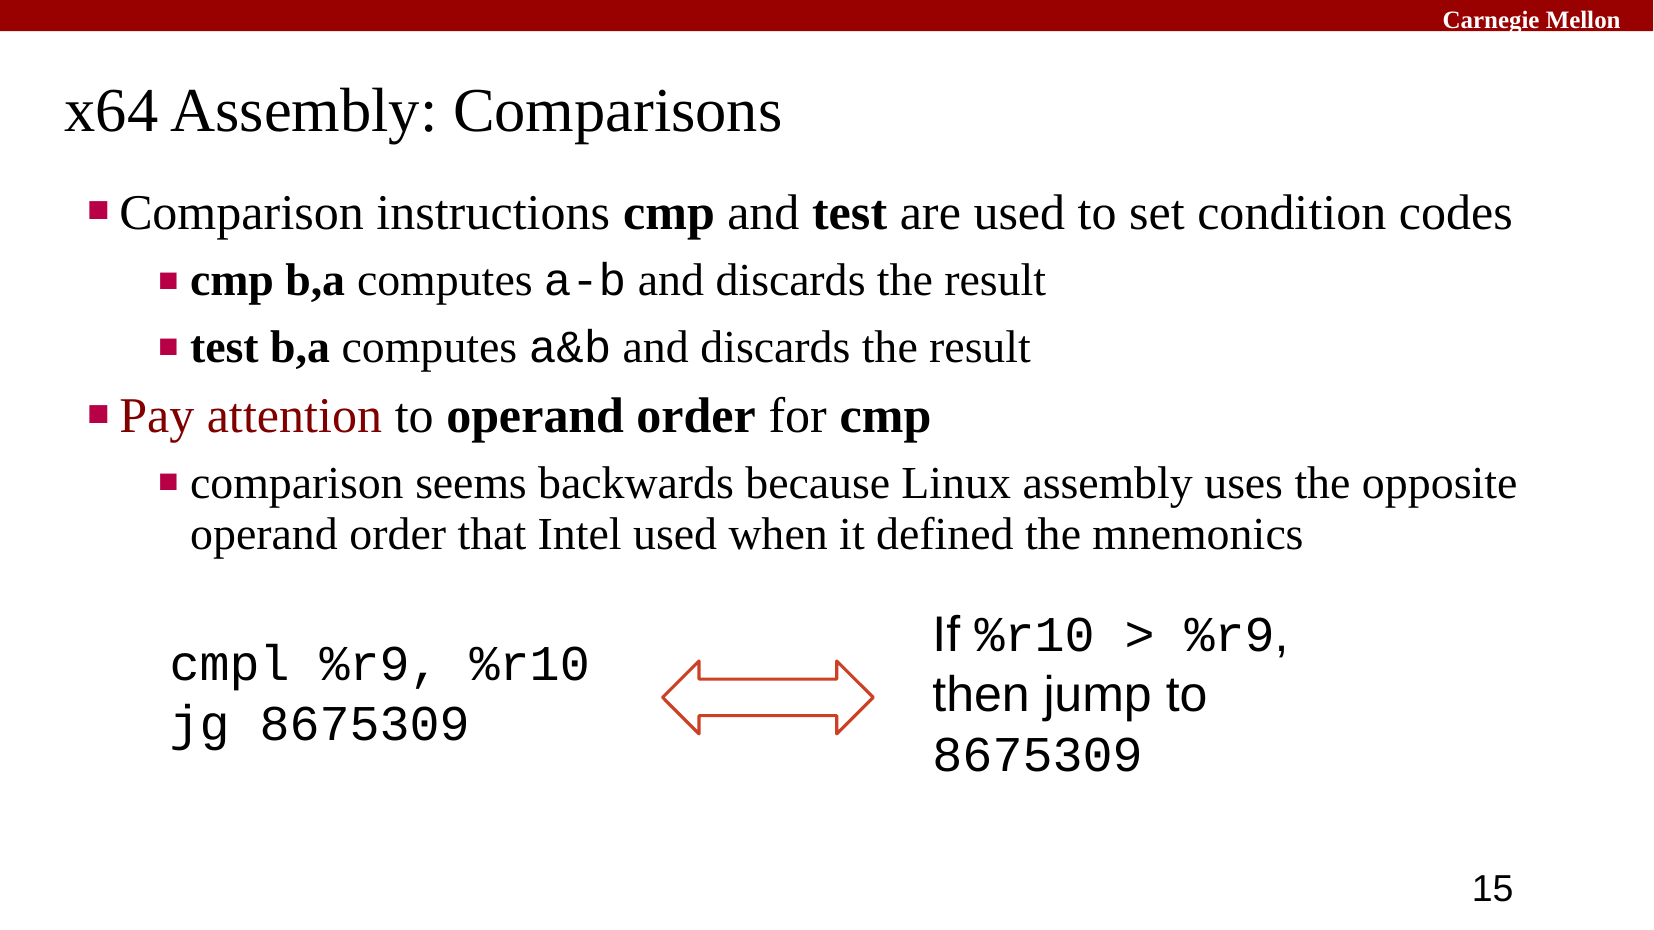

# x64 Assembly: Comparisons
Comparison instructions cmp and test are used to set condition codes
cmp b,a computes a-b and discards the result
test b,a computes a&b and discards the result
Pay attention to operand order for cmp
comparison seems backwards because Linux assembly uses the opposite operand order that Intel used when it defined the mnemonics
If %r10 > %r9, then jump to 8675309
cmpl %r9, %r10
jg 8675309